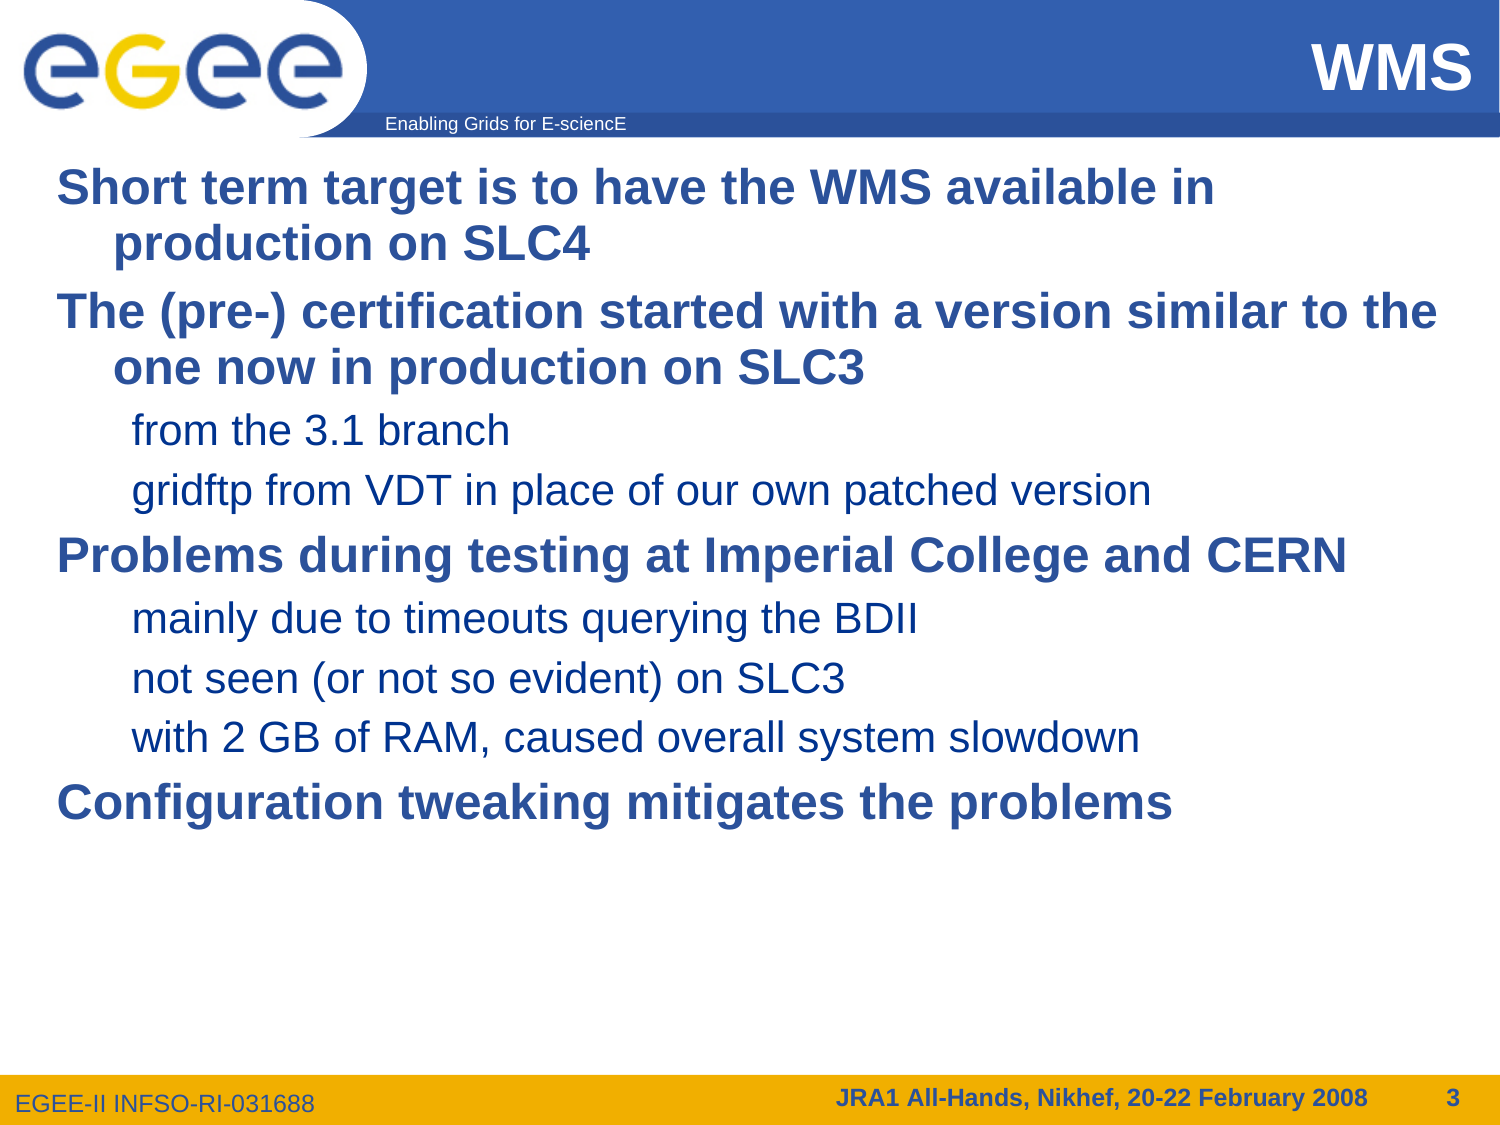

# WMS
Short term target is to have the WMS available in production on SLC4
The (pre-) certification started with a version similar to the one now in production on SLC3
from the 3.1 branch
gridftp from VDT in place of our own patched version
Problems during testing at Imperial College and CERN
mainly due to timeouts querying the BDII
not seen (or not so evident) on SLC3
with 2 GB of RAM, caused overall system slowdown
Configuration tweaking mitigates the problems
JRA1 All-Hands, Nikhef, 20-22 February 2008
3